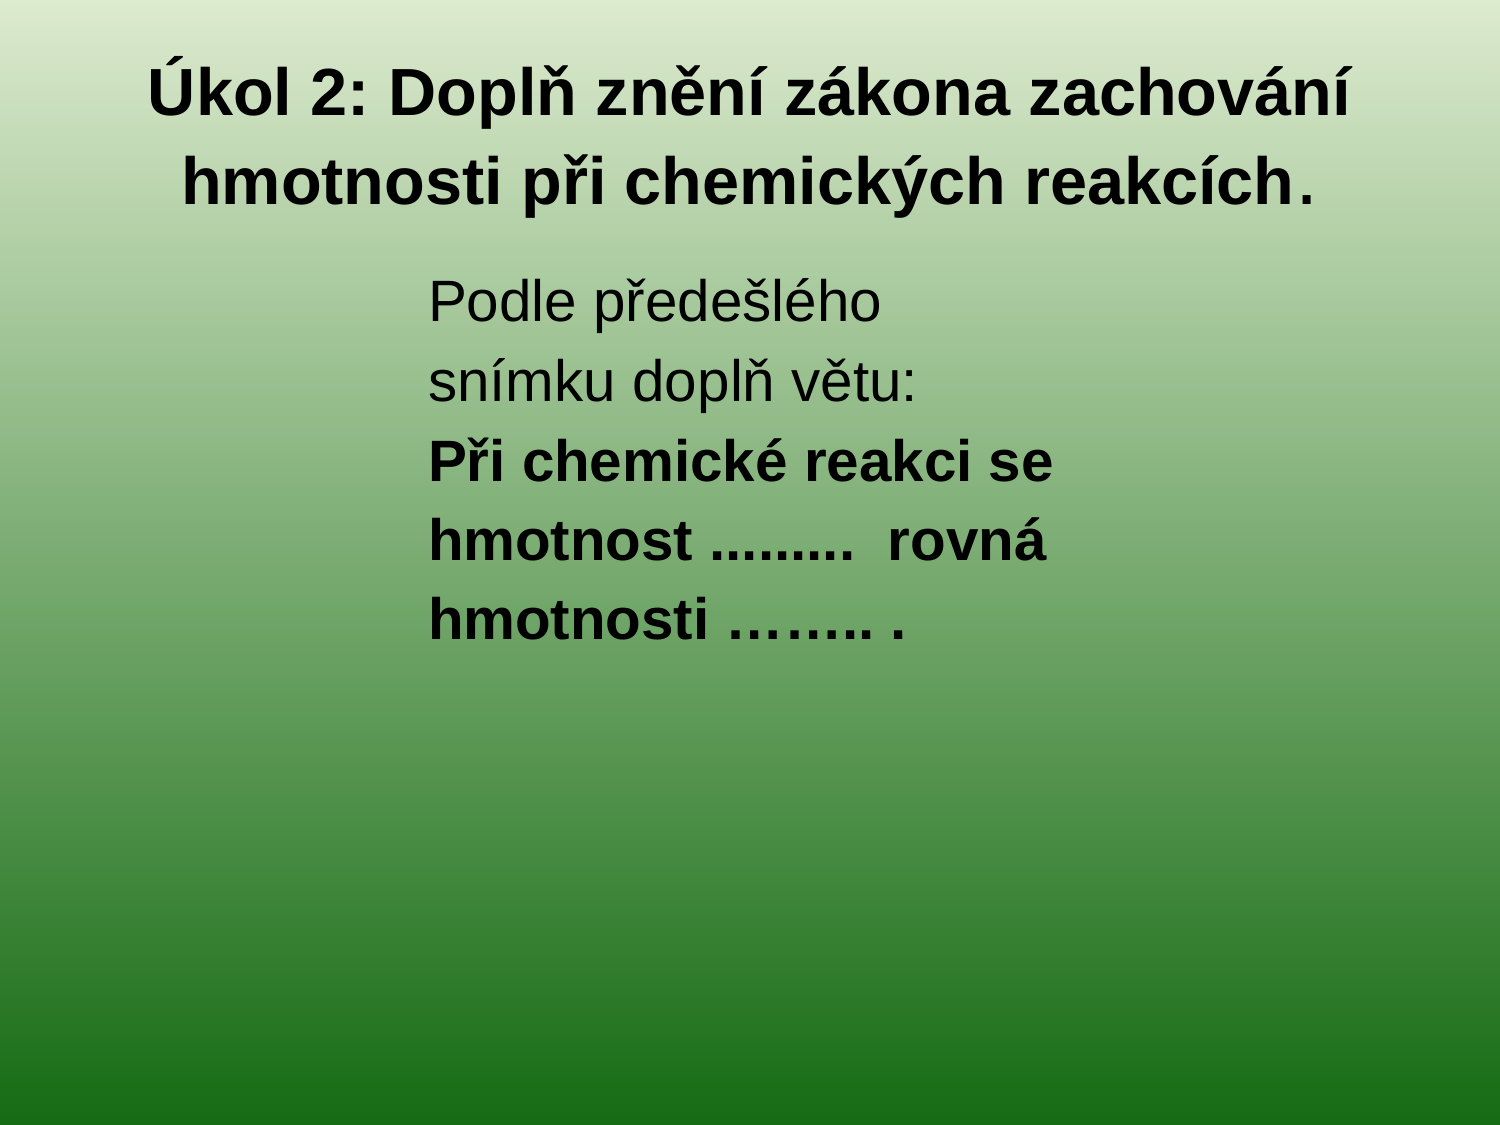

# Úkol 2: Doplň znění zákona zachování hmotnosti při chemických reakcích.
Podle předešlého
snímku doplň větu:
Při chemické reakci se
hmotnost ......... rovná
hmotnosti …….. .